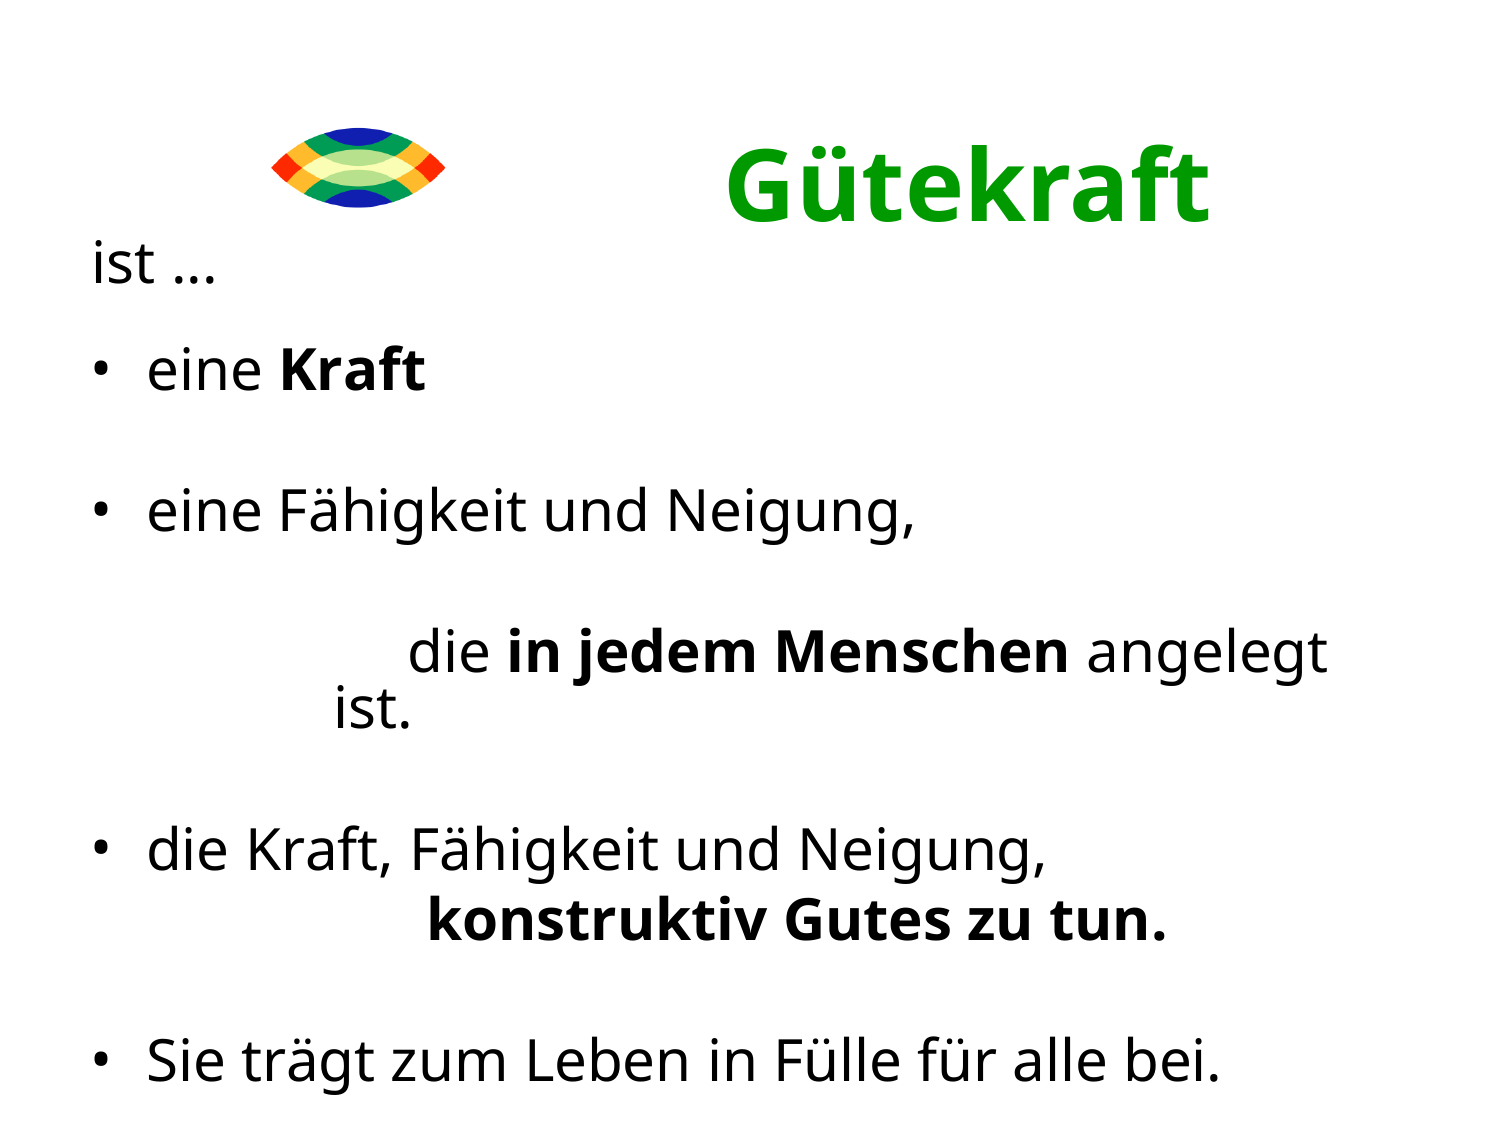

Gütekraft
ist ...
# eine Kraft
eine Fähigkeit und Neigung,
	die in jedem Menschen angelegt ist.
die Kraft, Fähigkeit und Neigung,
	 	 konstruktiv Gutes zu tun.
Sie trägt zum Leben in Fülle für alle bei.